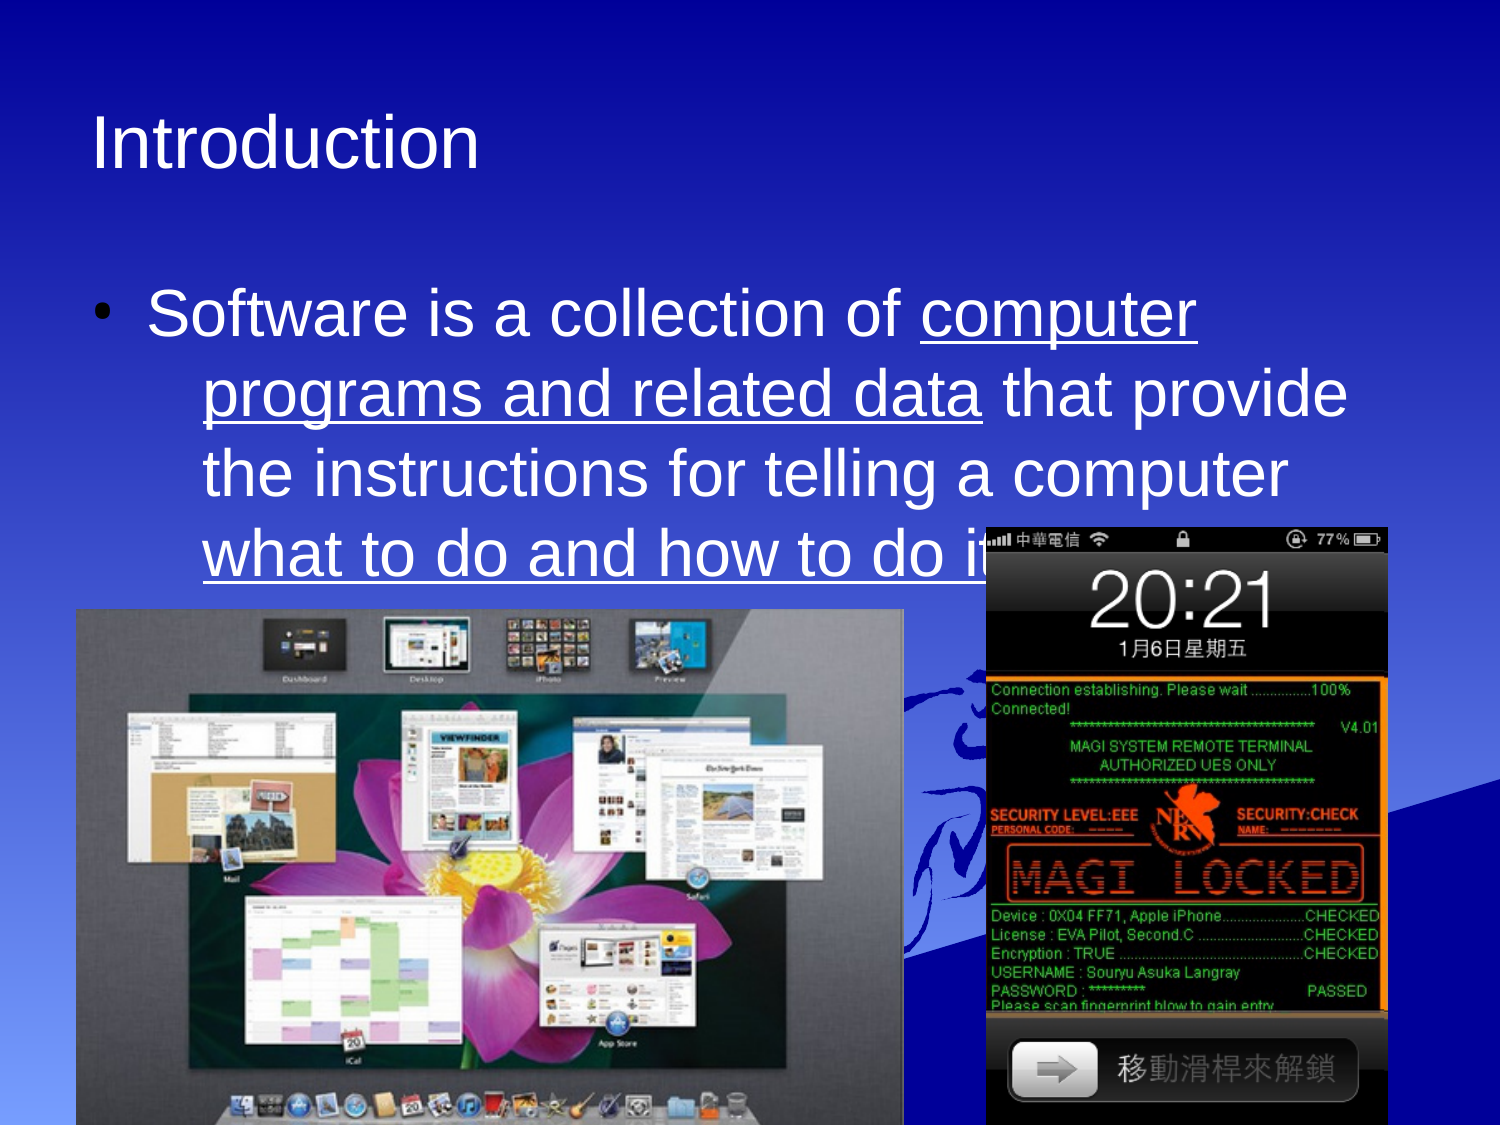

# Introduction
Software is a collection of computer programs and related data that provide the instructions for telling a computer what to do and how to do it.